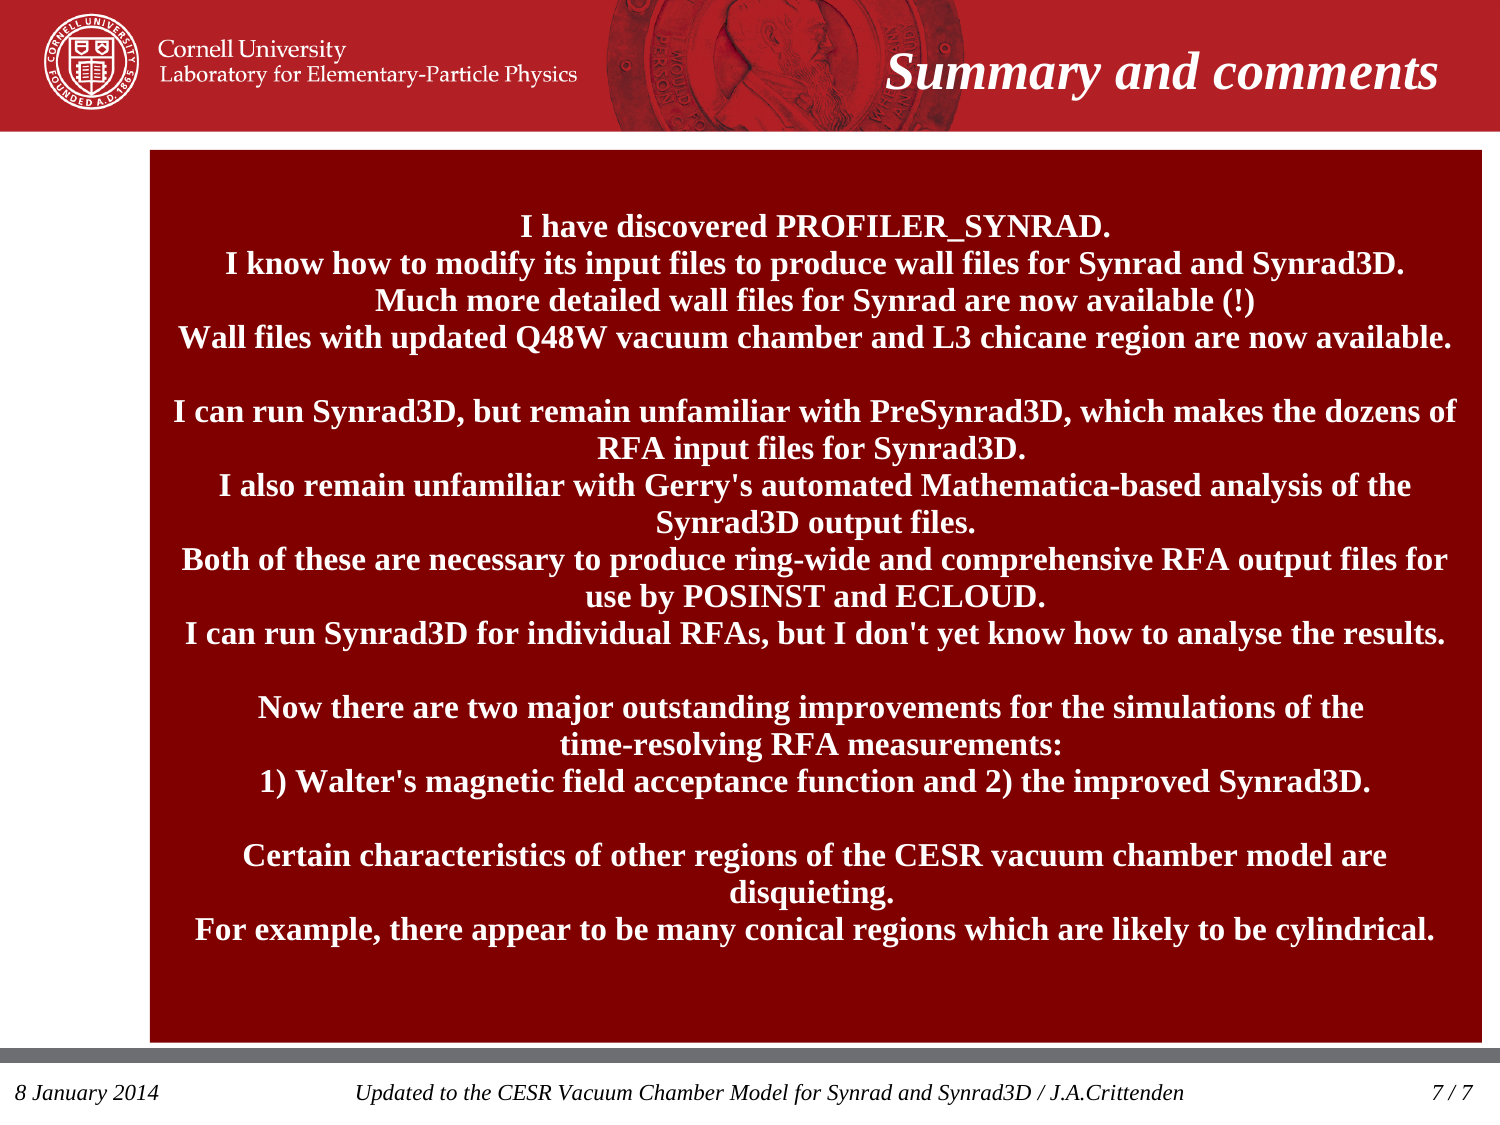

# Summary and comments
I have discovered PROFILER_SYNRAD.
I know how to modify its input files to produce wall files for Synrad and Synrad3D.
Much more detailed wall files for Synrad are now available (!)
Wall files with updated Q48W vacuum chamber and L3 chicane region are now available.
I can run Synrad3D, but remain unfamiliar with PreSynrad3D, which makes the dozens of RFA input files for Synrad3D.
I also remain unfamiliar with Gerry's automated Mathematica-based analysis of the Synrad3D output files.
Both of these are necessary to produce ring-wide and comprehensive RFA output files for use by POSINST and ECLOUD.
I can run Synrad3D for individual RFAs, but I don't yet know how to analyse the results.
Now there are two major outstanding improvements for the simulations of the
time-resolving RFA measurements:
1) Walter's magnetic field acceptance function and 2) the improved Synrad3D.
Certain characteristics of other regions of the CESR vacuum chamber model are disquieting.
For example, there appear to be many conical regions which are likely to be cylindrical.